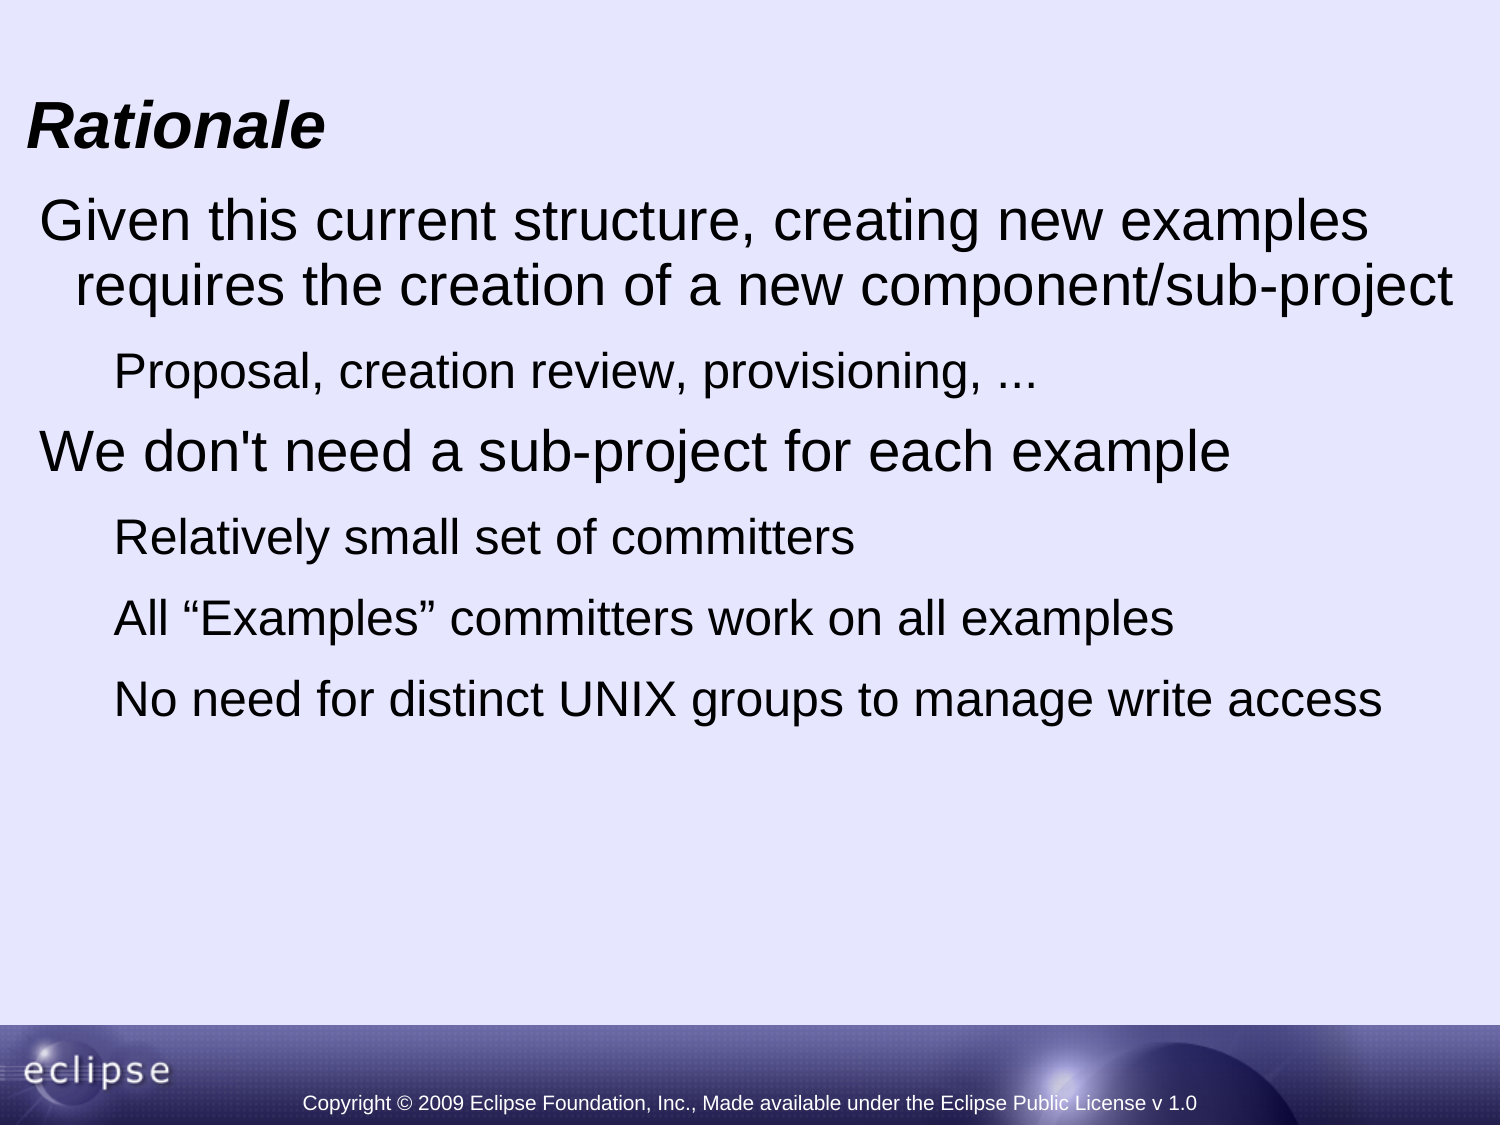

# Rationale
Given this current structure, creating new examples requires the creation of a new component/sub-project
Proposal, creation review, provisioning, ...
We don't need a sub-project for each example
Relatively small set of committers
All “Examples” committers work on all examples
No need for distinct UNIX groups to manage write access